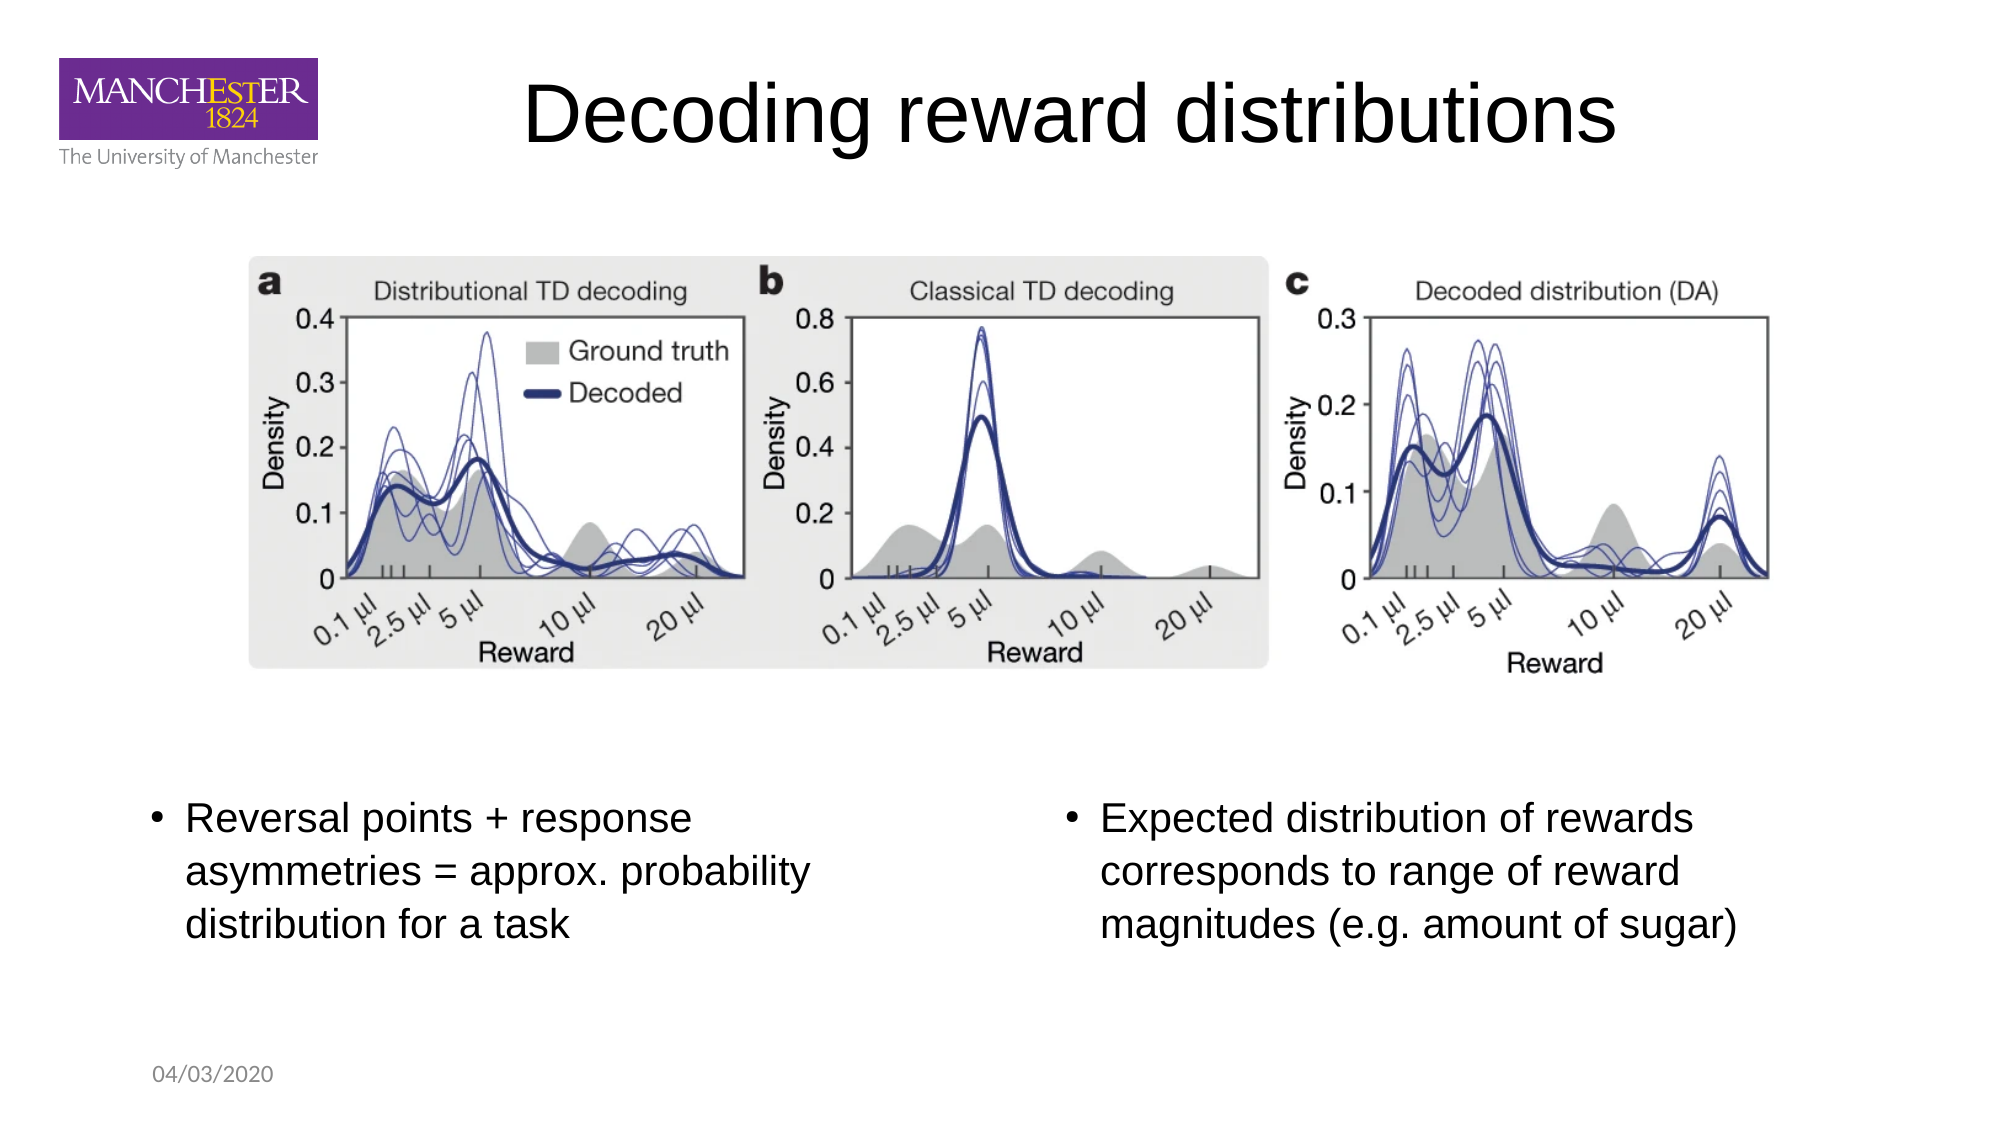

# Decoding reward distributions
Reversal points + response asymmetries = approx. probability distribution for a task
Expected distribution of rewards corresponds to range of reward magnitudes (e.g. amount of sugar)
04/03/2020